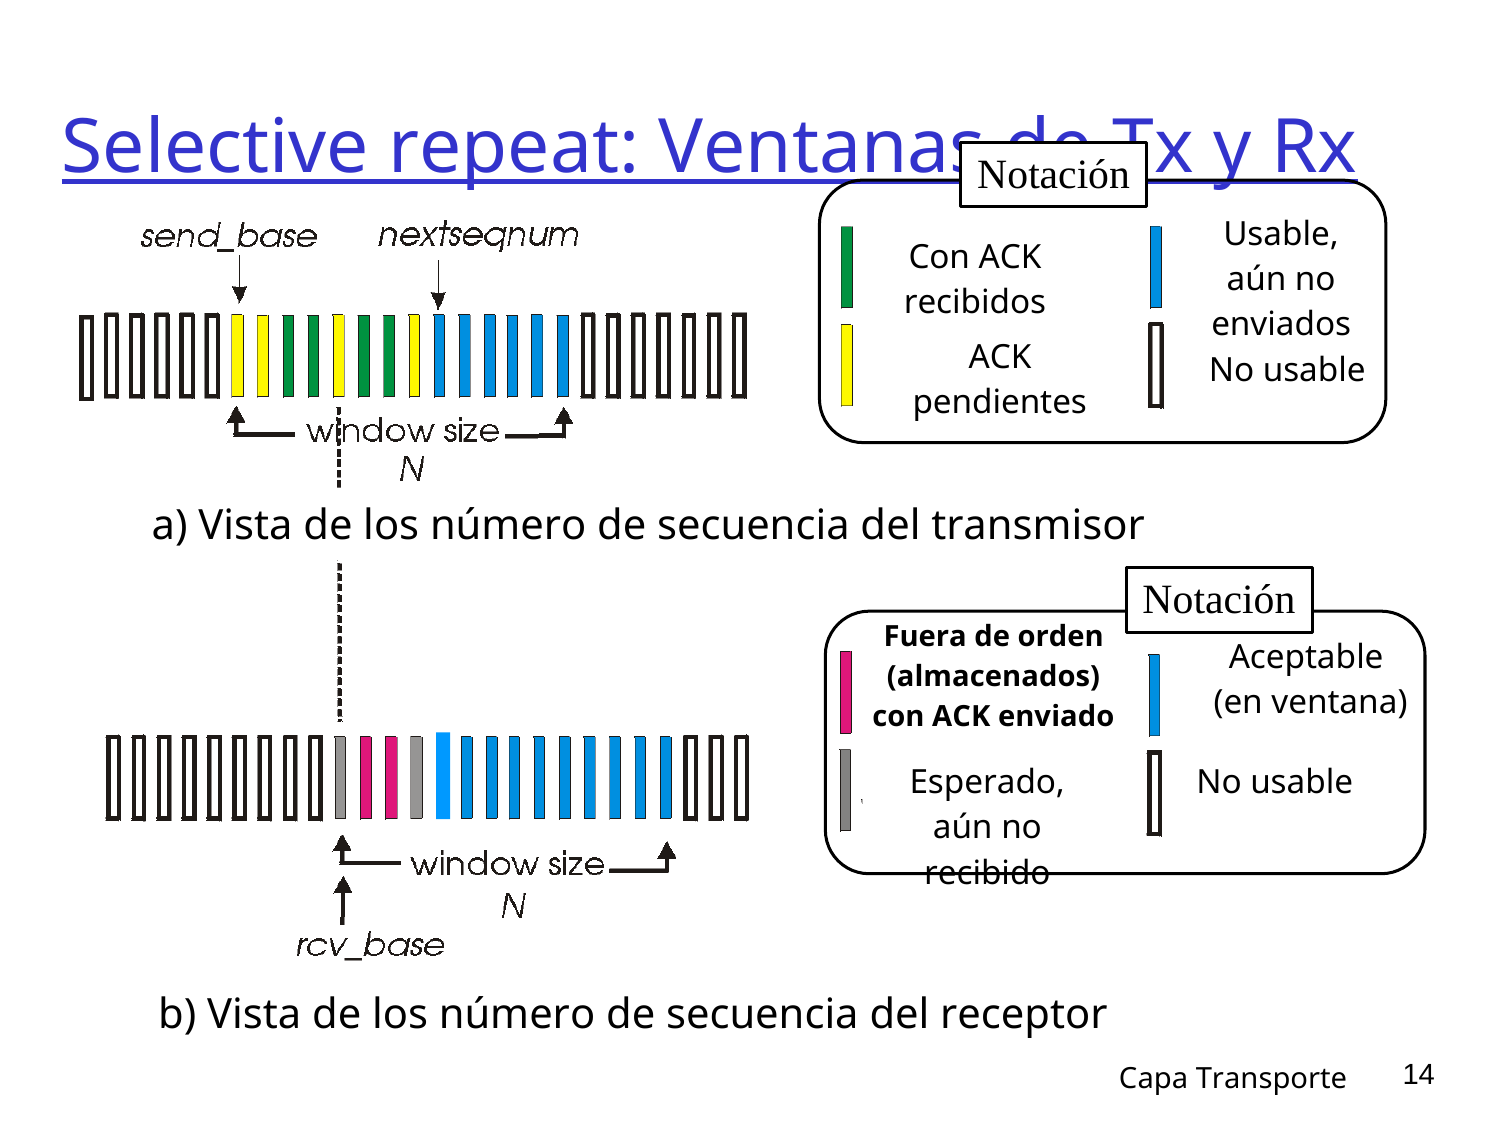

# Selective repeat: Ventanas de Tx y Rx
Notación
Usable, aún no enviados
Con ACK recibidos
ACK pendientes
No usable
a) Vista de los número de secuencia del transmisor
Notación
Fuera de orden (almacenados) con ACK enviado
Aceptable
 (en ventana)‏
Esperado, aún no recibido
No usable
b) Vista de los número de secuencia del receptor
14